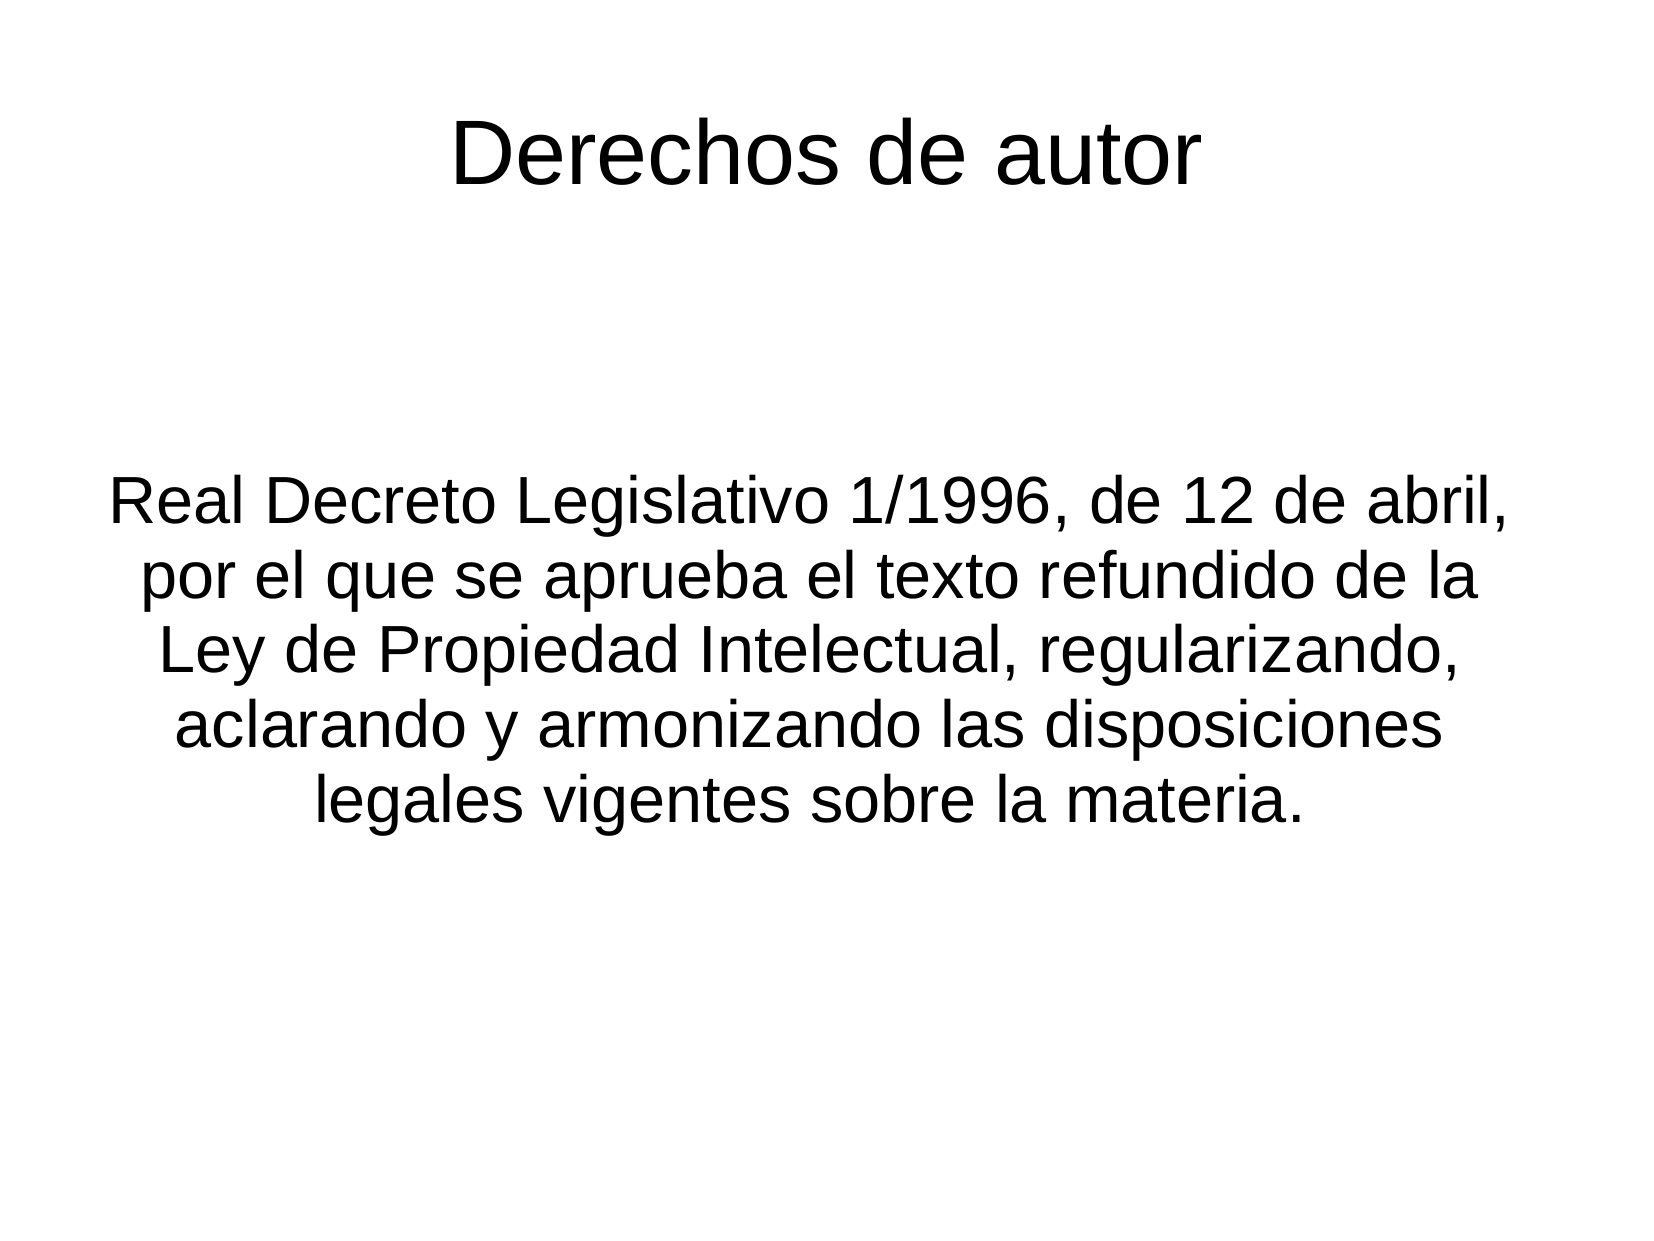

# Derechos de autor
Real Decreto Legislativo 1/1996, de 12 de abril, por el que se aprueba el texto refundido de la Ley de Propiedad Intelectual, regularizando, aclarando y armonizando las disposiciones legales vigentes sobre la materia.